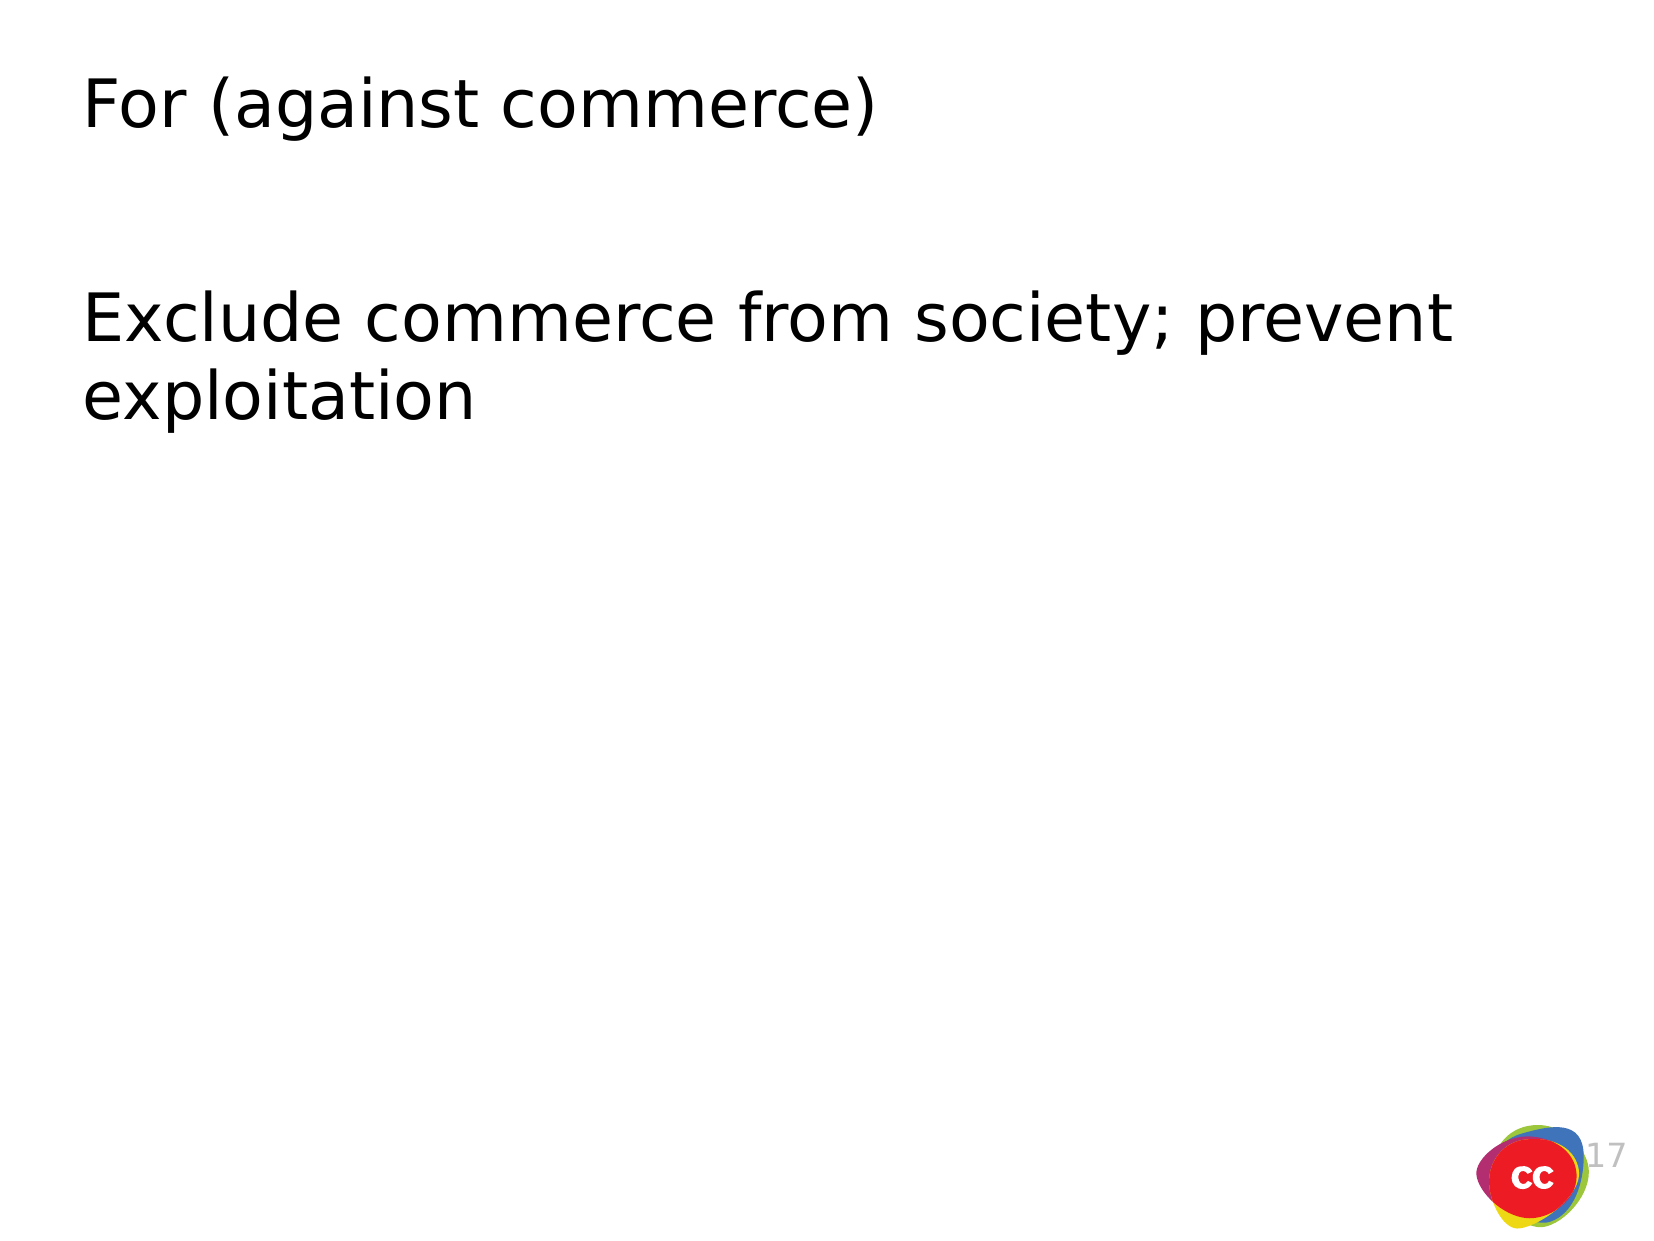

# For (against commerce)
Exclude commerce from society; prevent exploitation